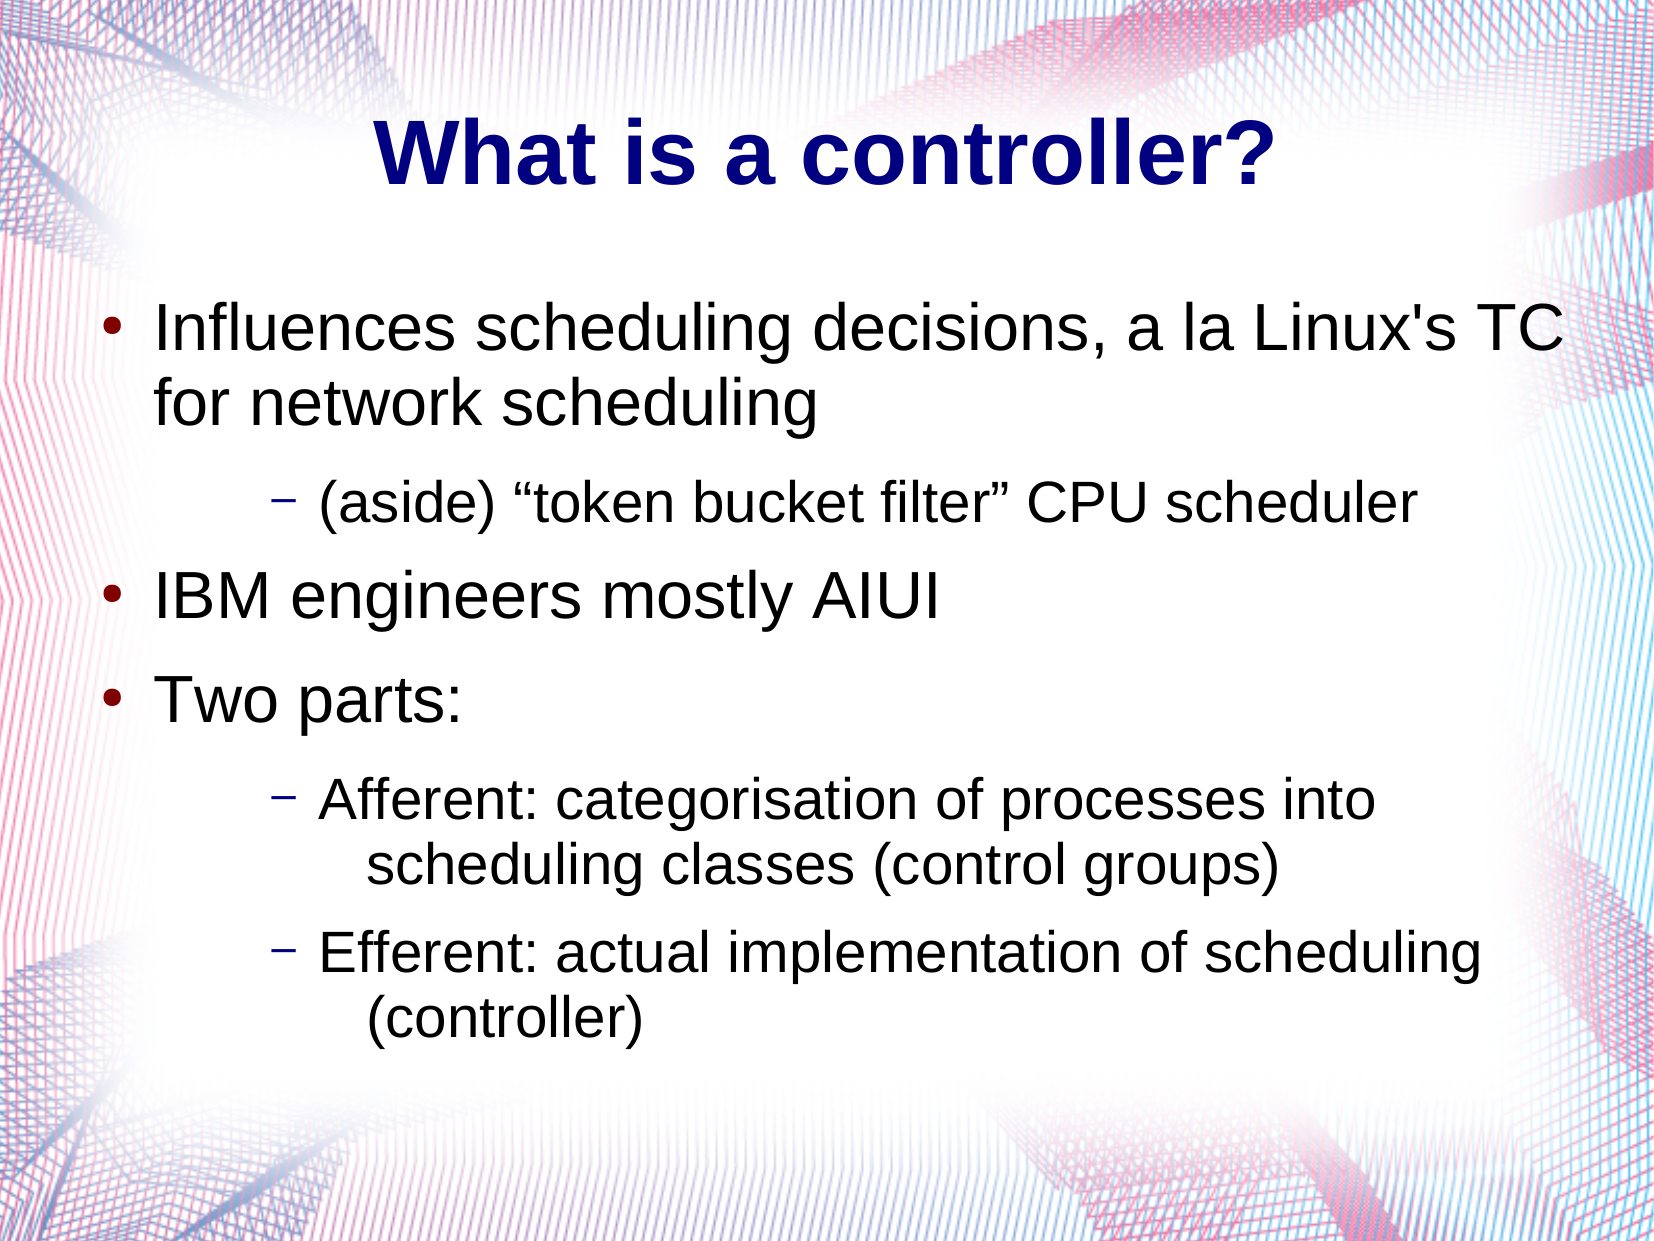

# What is a controller?
Influences scheduling decisions, a la Linux's TC for network scheduling
(aside) “token bucket filter” CPU scheduler
IBM engineers mostly AIUI
Two parts:
Afferent: categorisation of processes into scheduling classes (control groups)
Efferent: actual implementation of scheduling (controller)